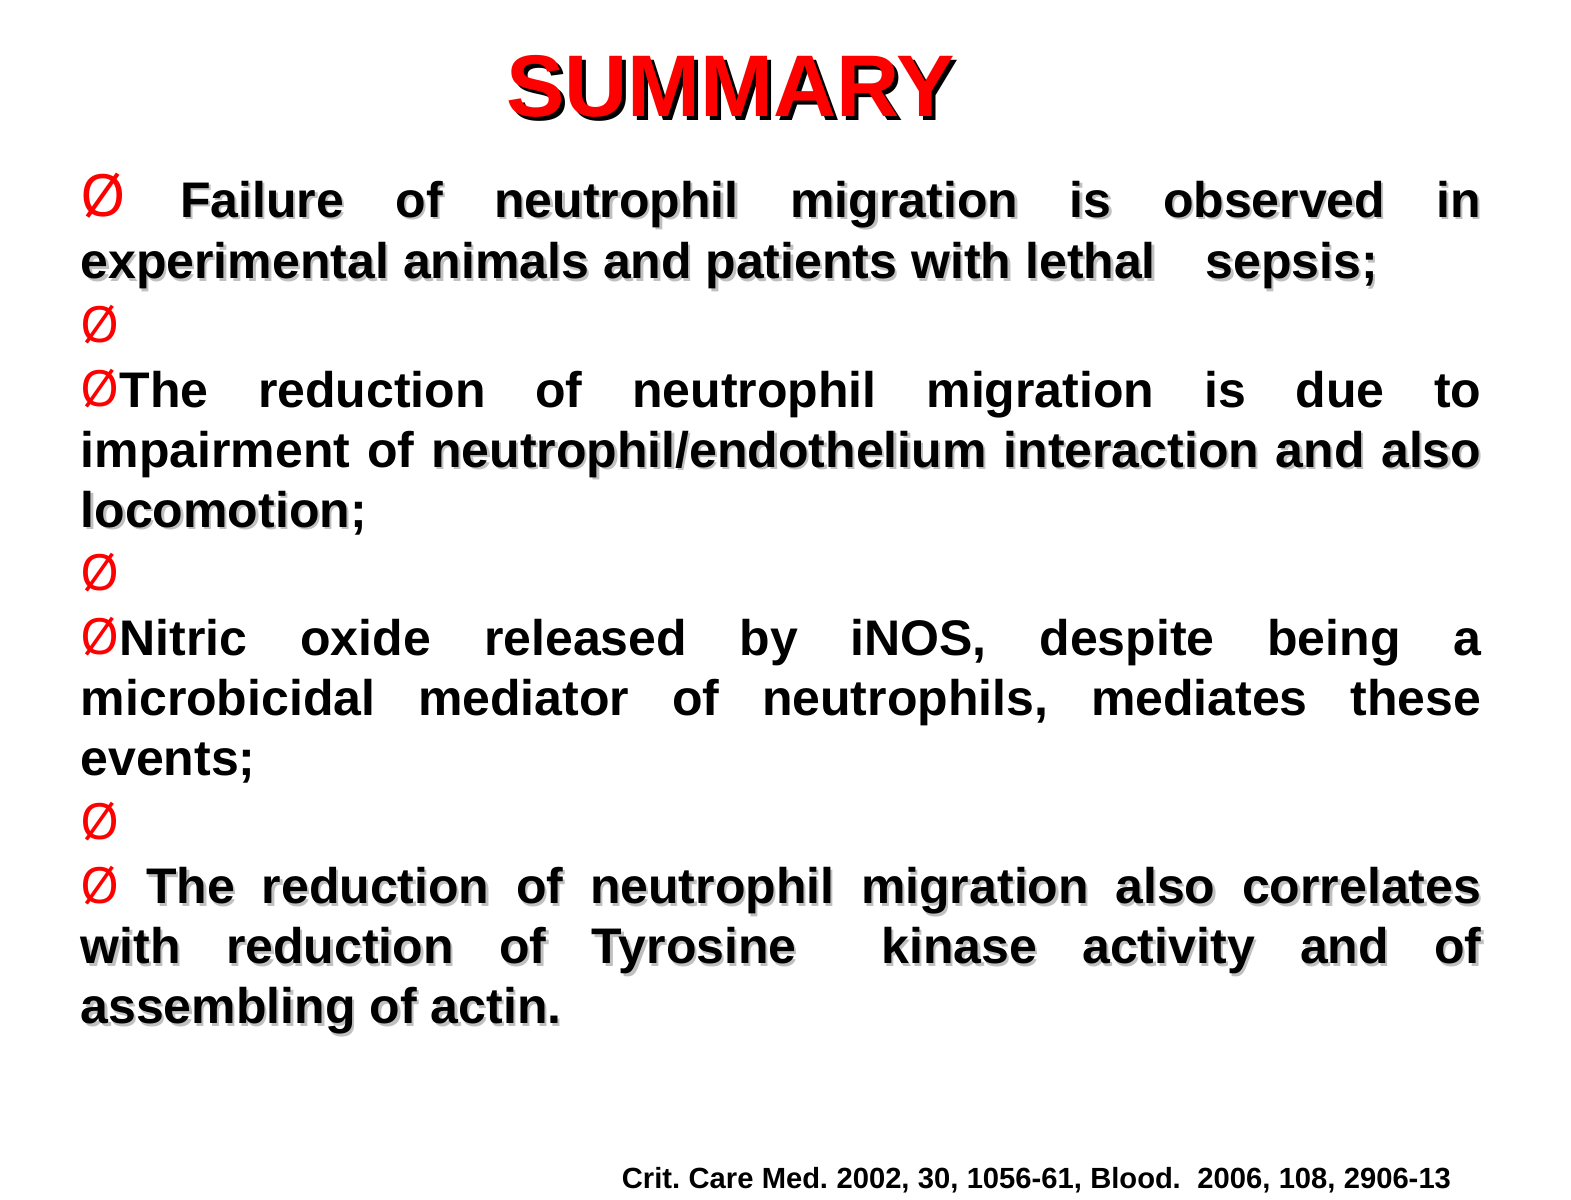

SUMMARY
 Failure of neutrophil migration is observed in experimental animals and patients with lethal 	sepsis;
The reduction of neutrophil migration is due to impairment of neutrophil/endothelium interaction and also locomotion;
Nitric oxide released by iNOS, despite being a microbicidal mediator of neutrophils, mediates these events;
 The reduction of neutrophil migration also correlates with reduction of Tyrosine 	kinase activity and of assembling of actin.
 Crit. Care Med. 2002, 30, 1056-61, Blood. 2006, 108, 2906-13